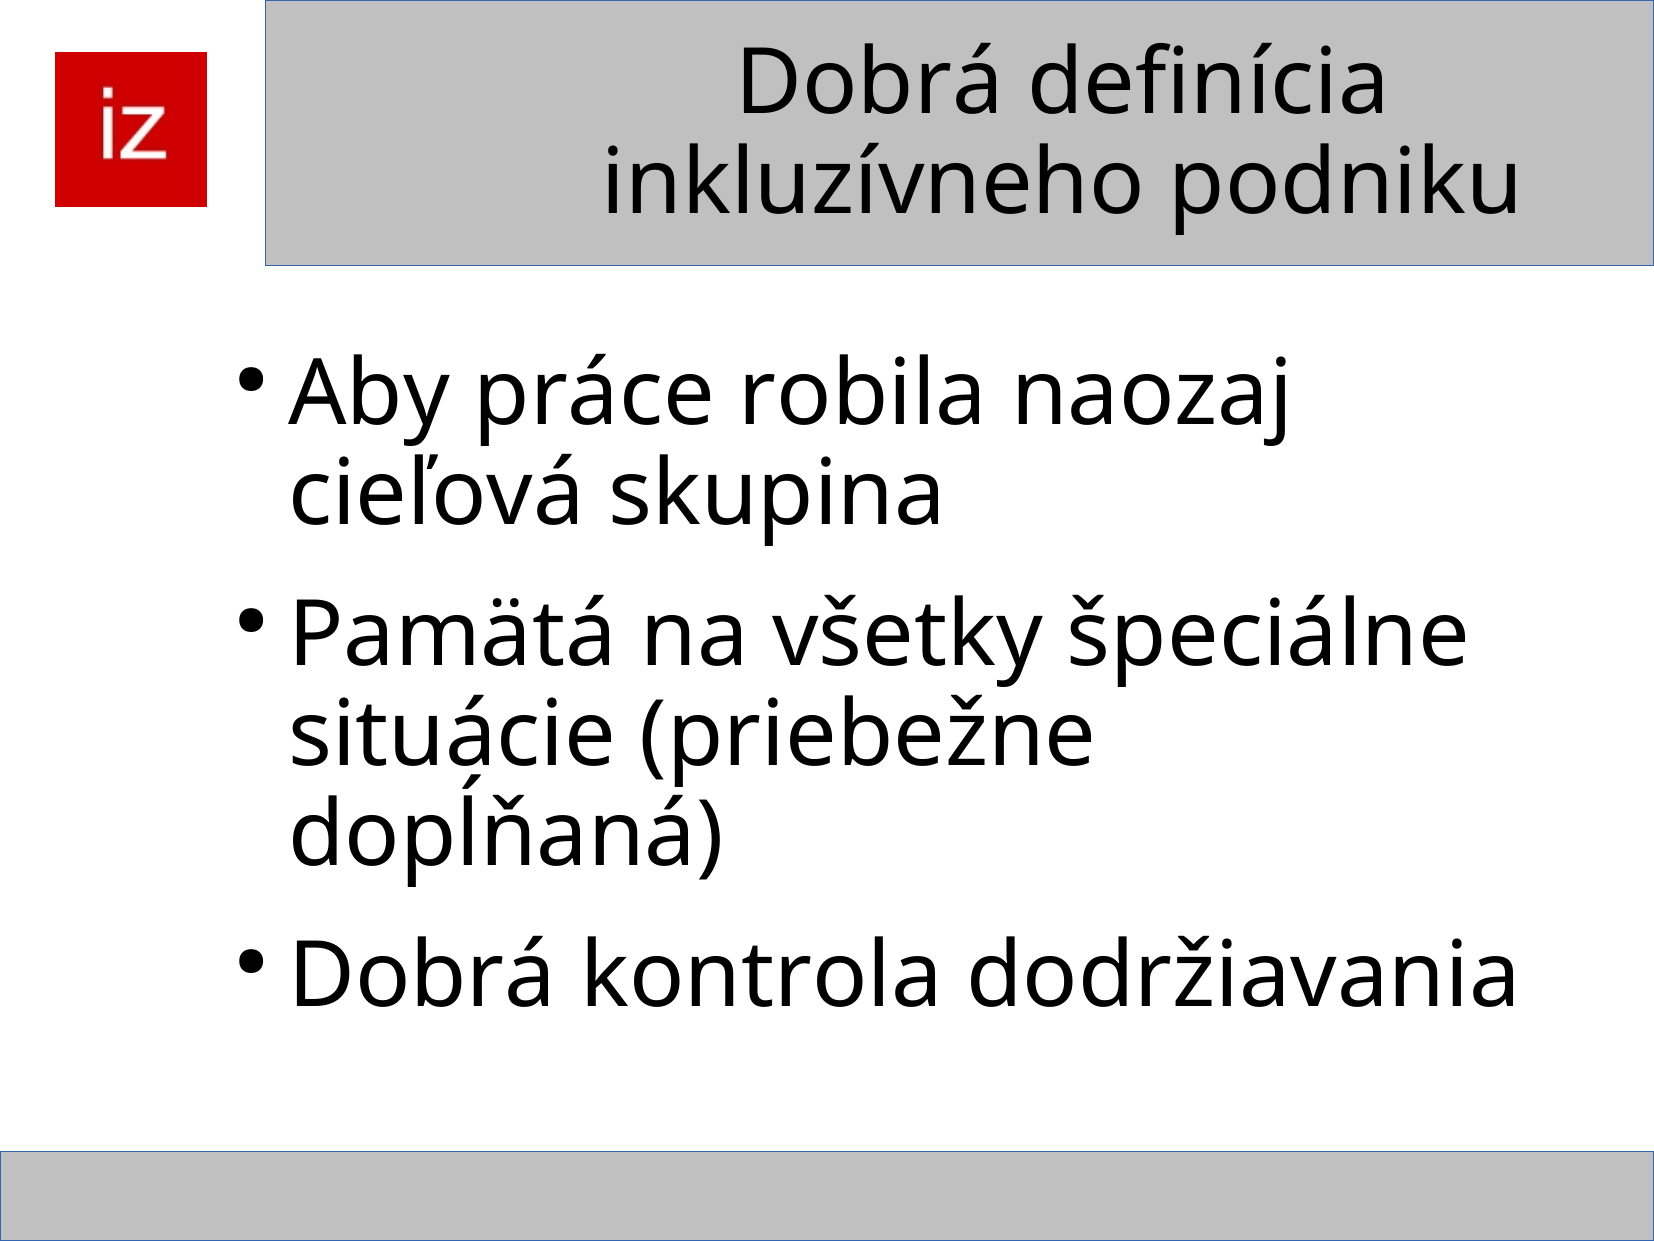

# Dobrá definícia inkluzívneho podniku
Aby práce robila naozaj cieľová skupina
Pamätá na všetky špeciálne situácie (priebežne dopĺňaná)
Dobrá kontrola dodržiavania